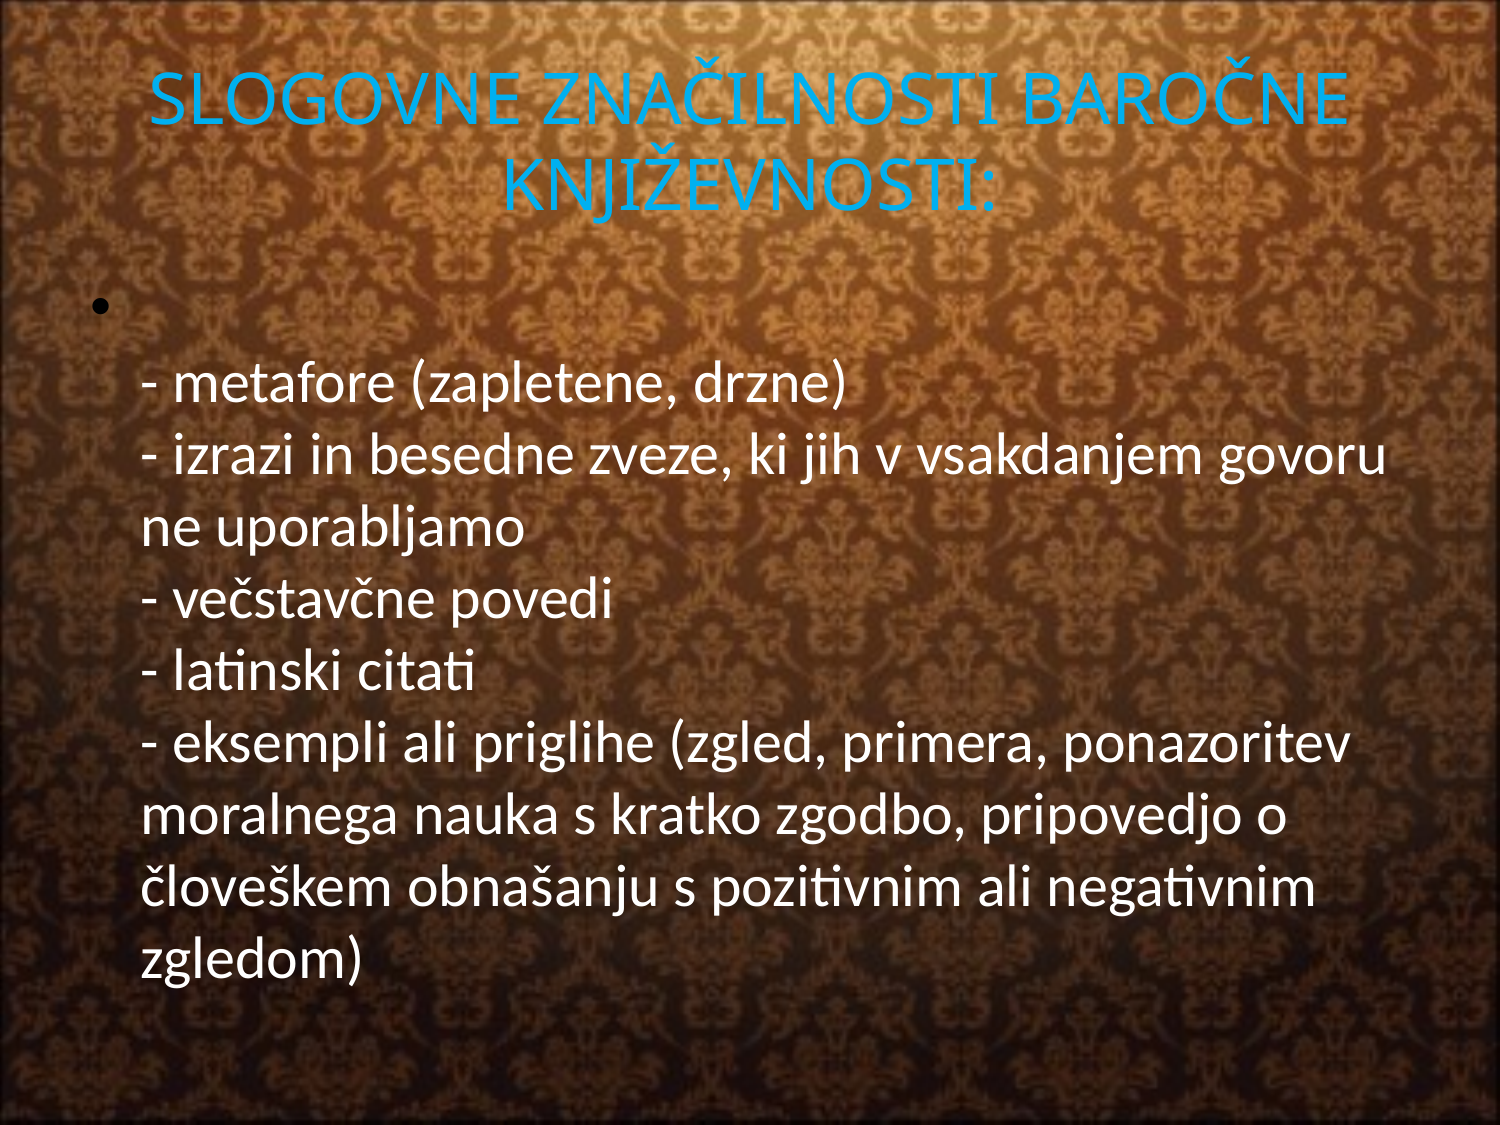

# SLOGOVNE ZNAČILNOSTI BAROČNE KNJIŽEVNOSTI:
- metafore (zapletene, drzne)
- izrazi in besedne zveze, ki jih v vsakdanjem govoru ne uporabljamo
- večstavčne povedi
- latinski citati
- eksempli ali priglihe (zgled, primera, ponazoritev moralnega nauka s kratko zgodbo, pripovedjo o človeškem obnašanju s pozitivnim ali negativnim zgledom)